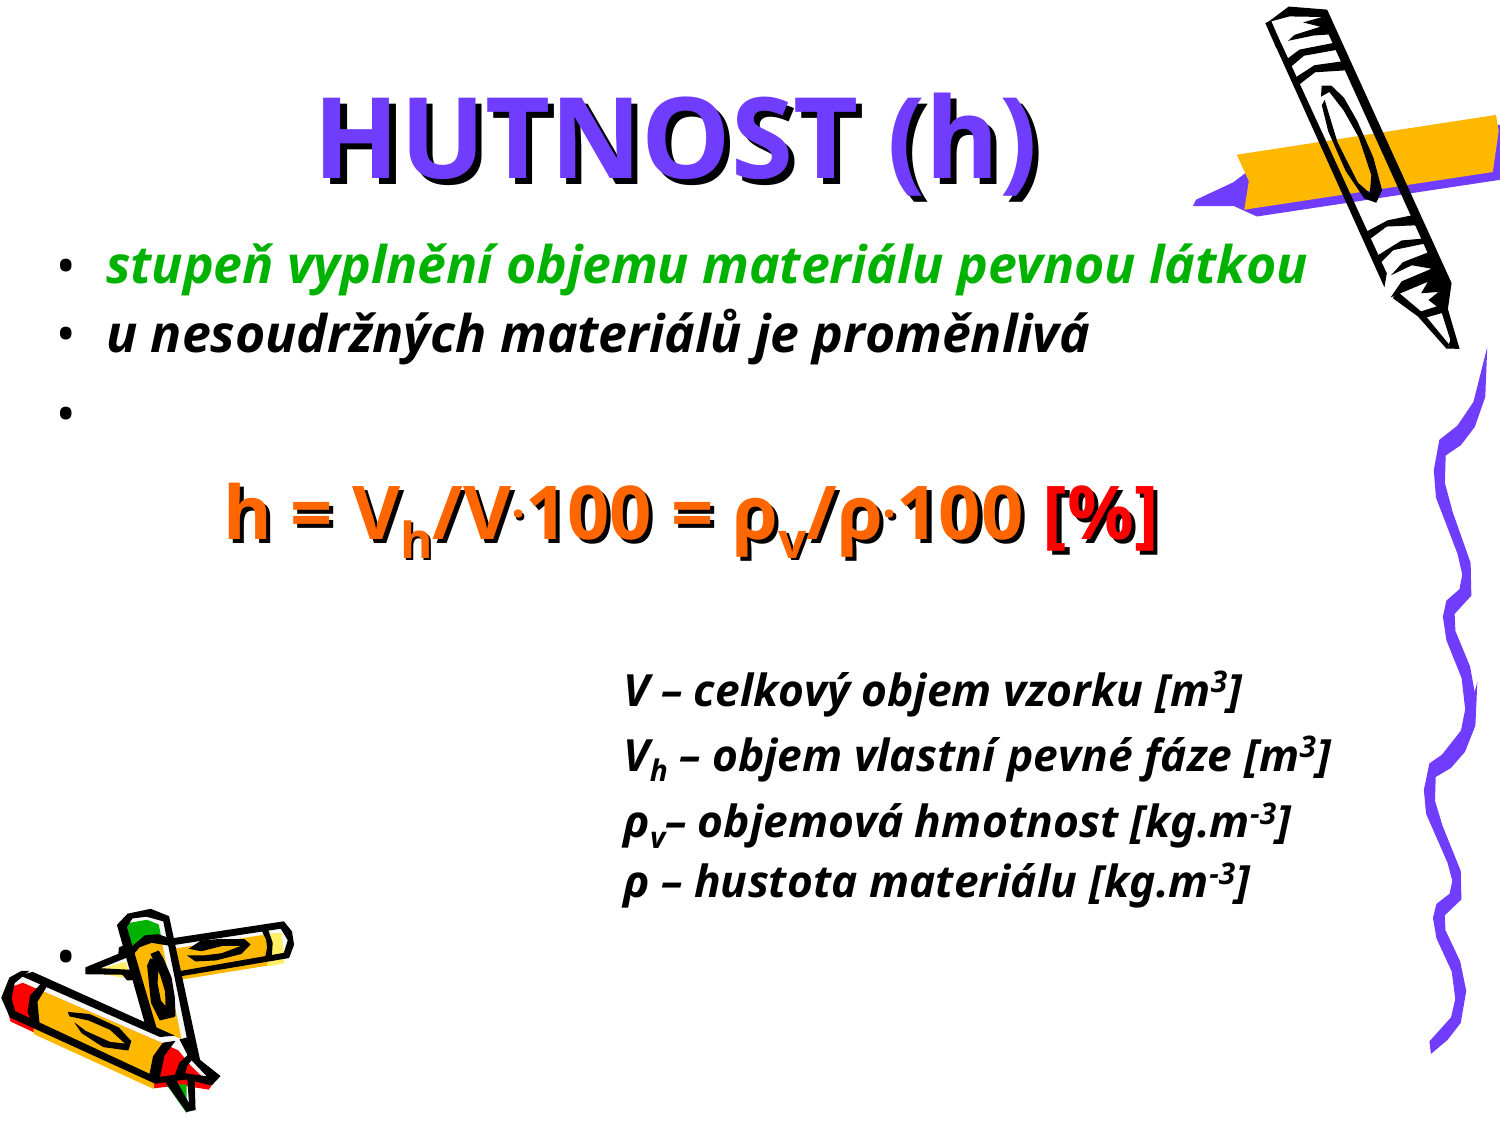

# HUTNOST (h)
stupeň vyplnění objemu materiálu pevnou látkou
u nesoudržných materiálů je proměnlivá
	h = Vh/V.100 = ρv/ρ.100 [%]
V – celkový objem vzorku [m3]
Vh – objem vlastní pevné fáze [m3]
ρv– objemová hmotnost [kg.m-3]
ρ – hustota materiálu [kg.m-3]